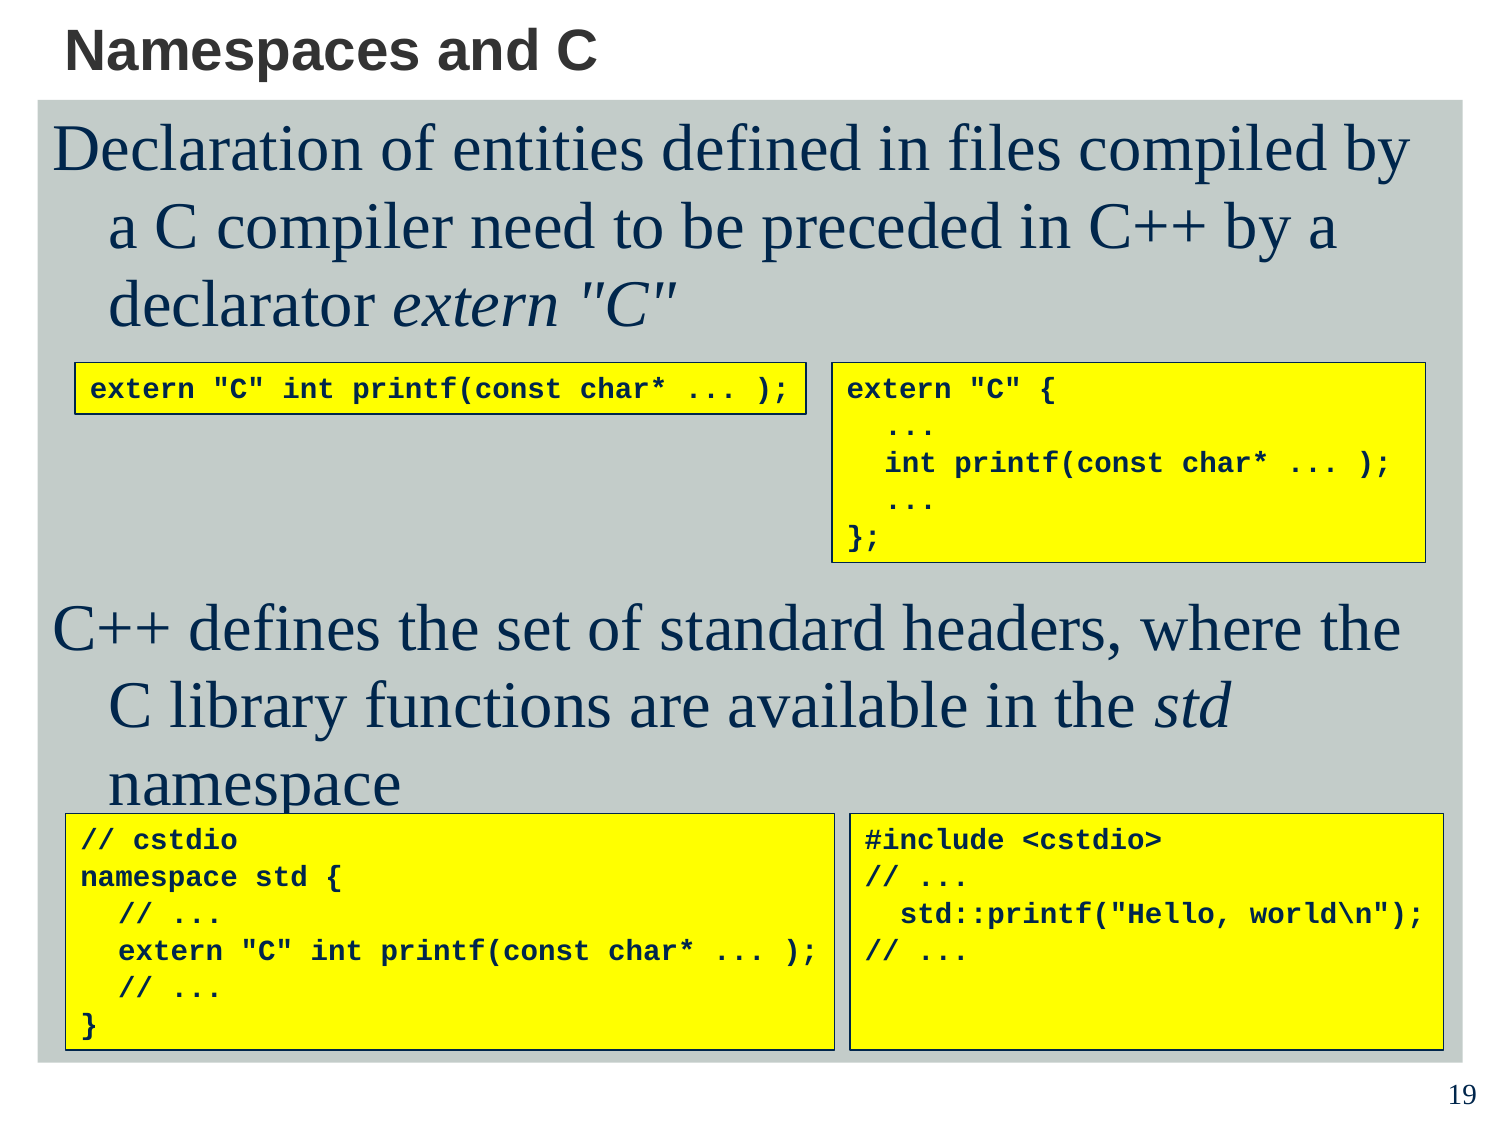

# Namespaces and C
Declaration of entities defined in files compiled by a C compiler need to be preceded in C++ by a declarator extern "C"
C++ defines the set of standard headers, where the C library functions are available in the std namespace
extern "C" int printf(const char* ... );
extern "C" {
	...
	int printf(const char* ... );
	...
};
// cstdio
namespace std {
	// ...
	extern "C" int printf(const char* ... );
	// ...
}
#include <cstdio>
// ...
 std::printf("Hello, world\n");
// ...